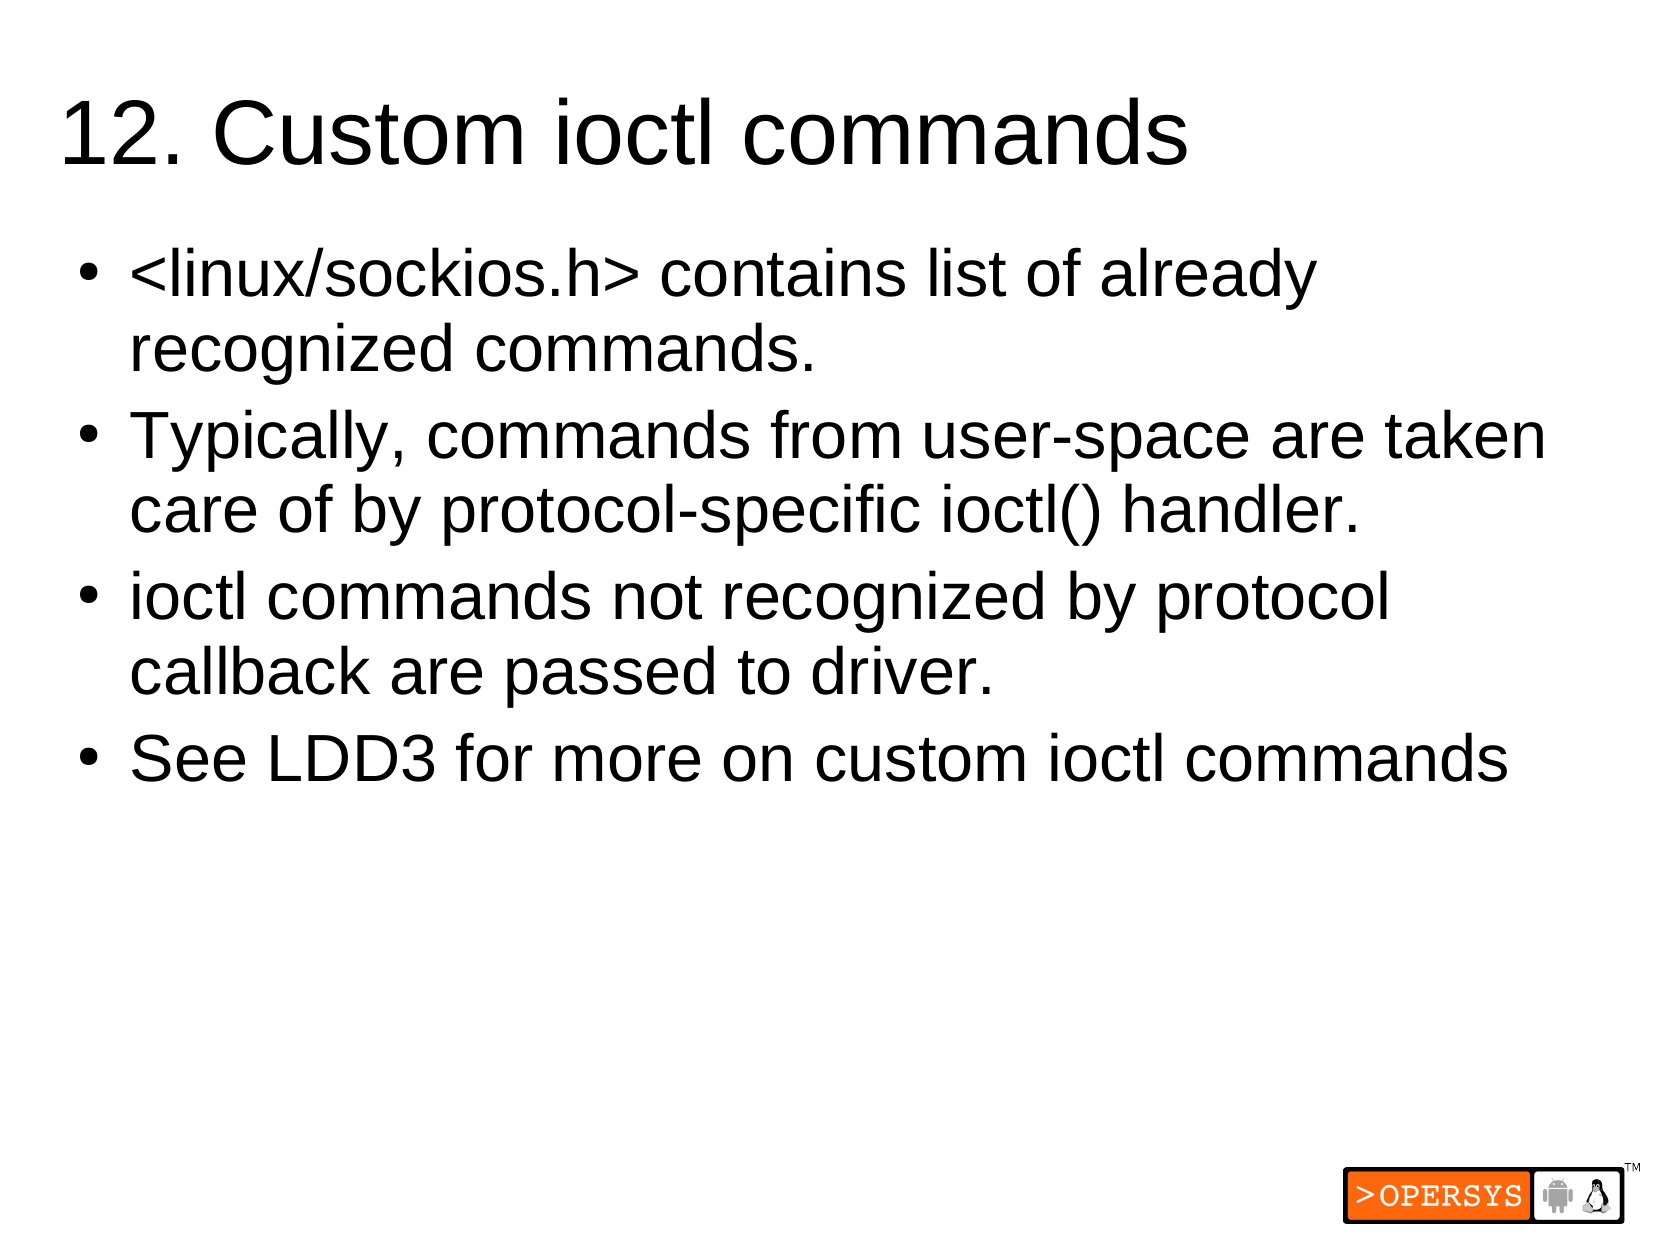

# 12. Custom ioctl commands
<linux/sockios.h> contains list of already recognized commands.
Typically, commands from user-space are taken care of by protocol-specific ioctl() handler.
ioctl commands not recognized by protocol callback are passed to driver.
See LDD3 for more on custom ioctl commands